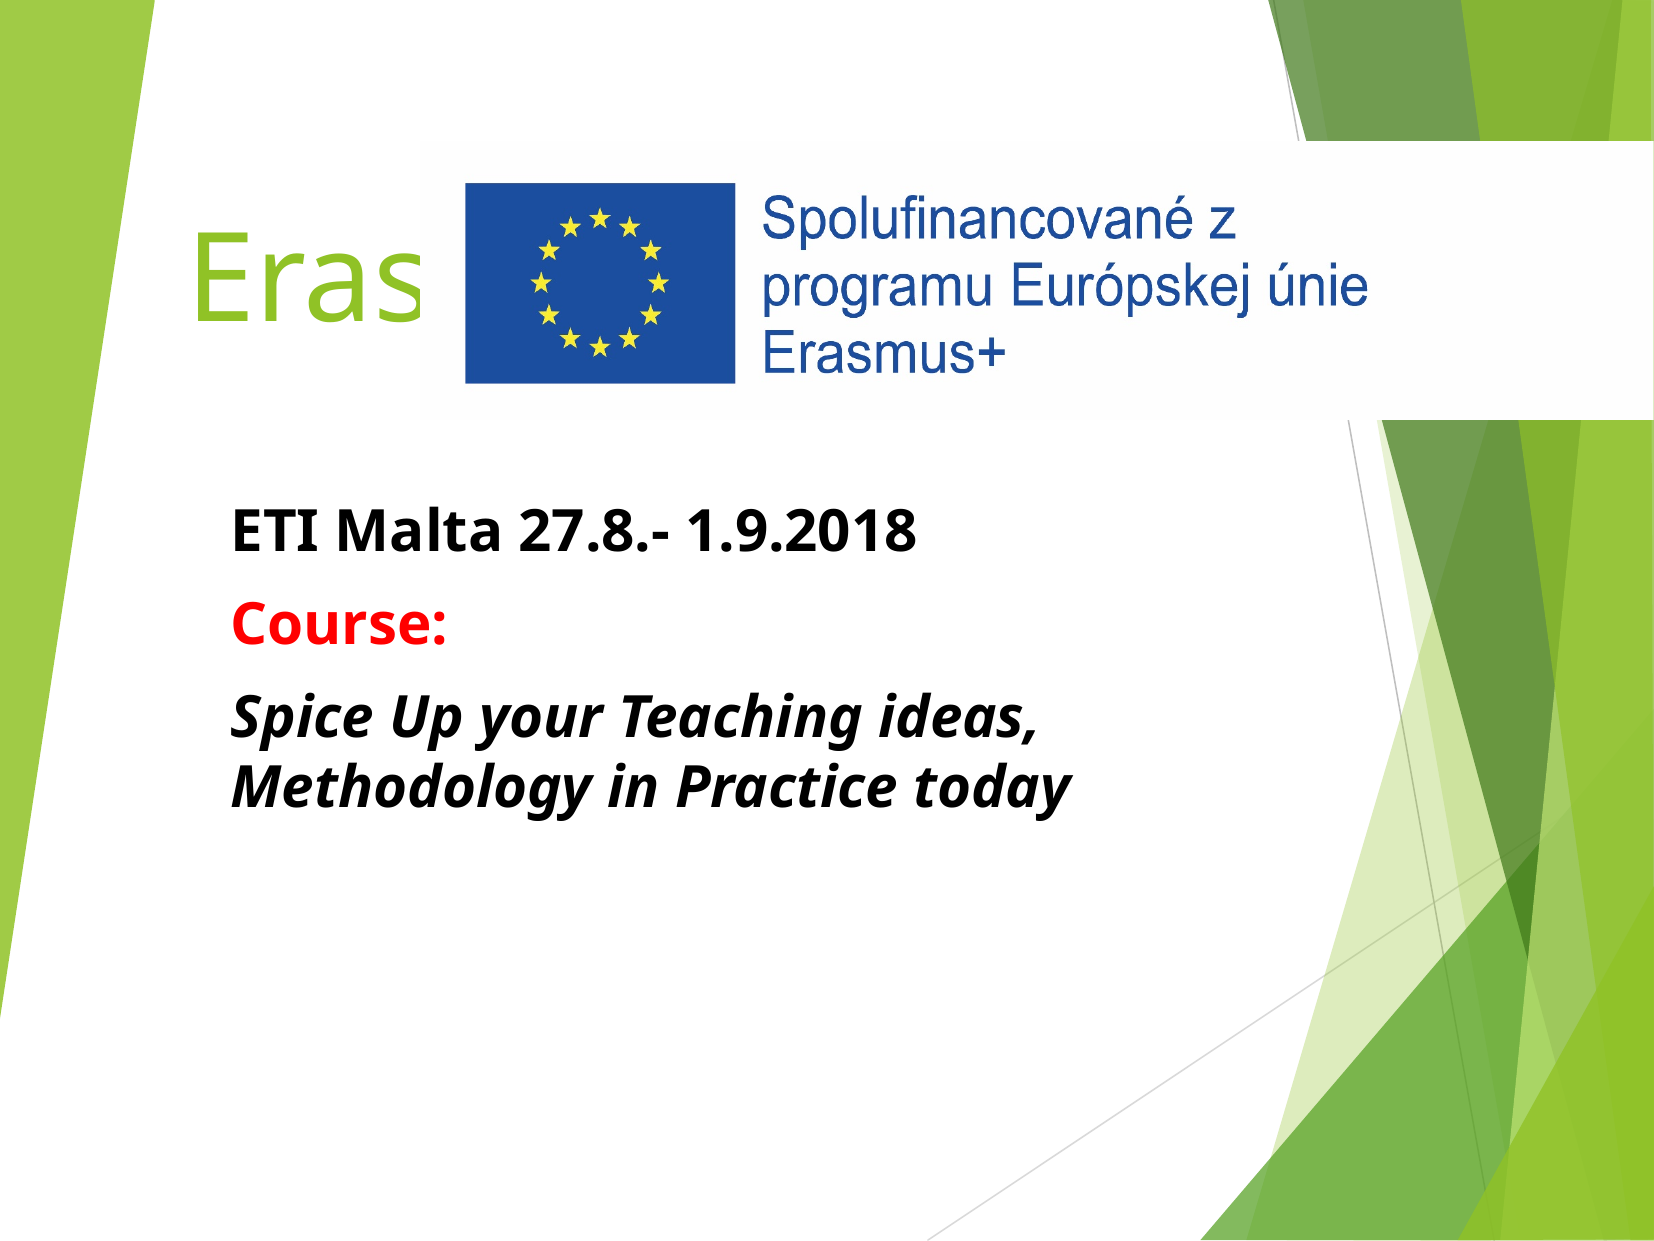

# Erasmus+
ETI Malta 27.8.- 1.9.2018
Course:
Spice Up your Teaching ideas, Methodology in Practice today